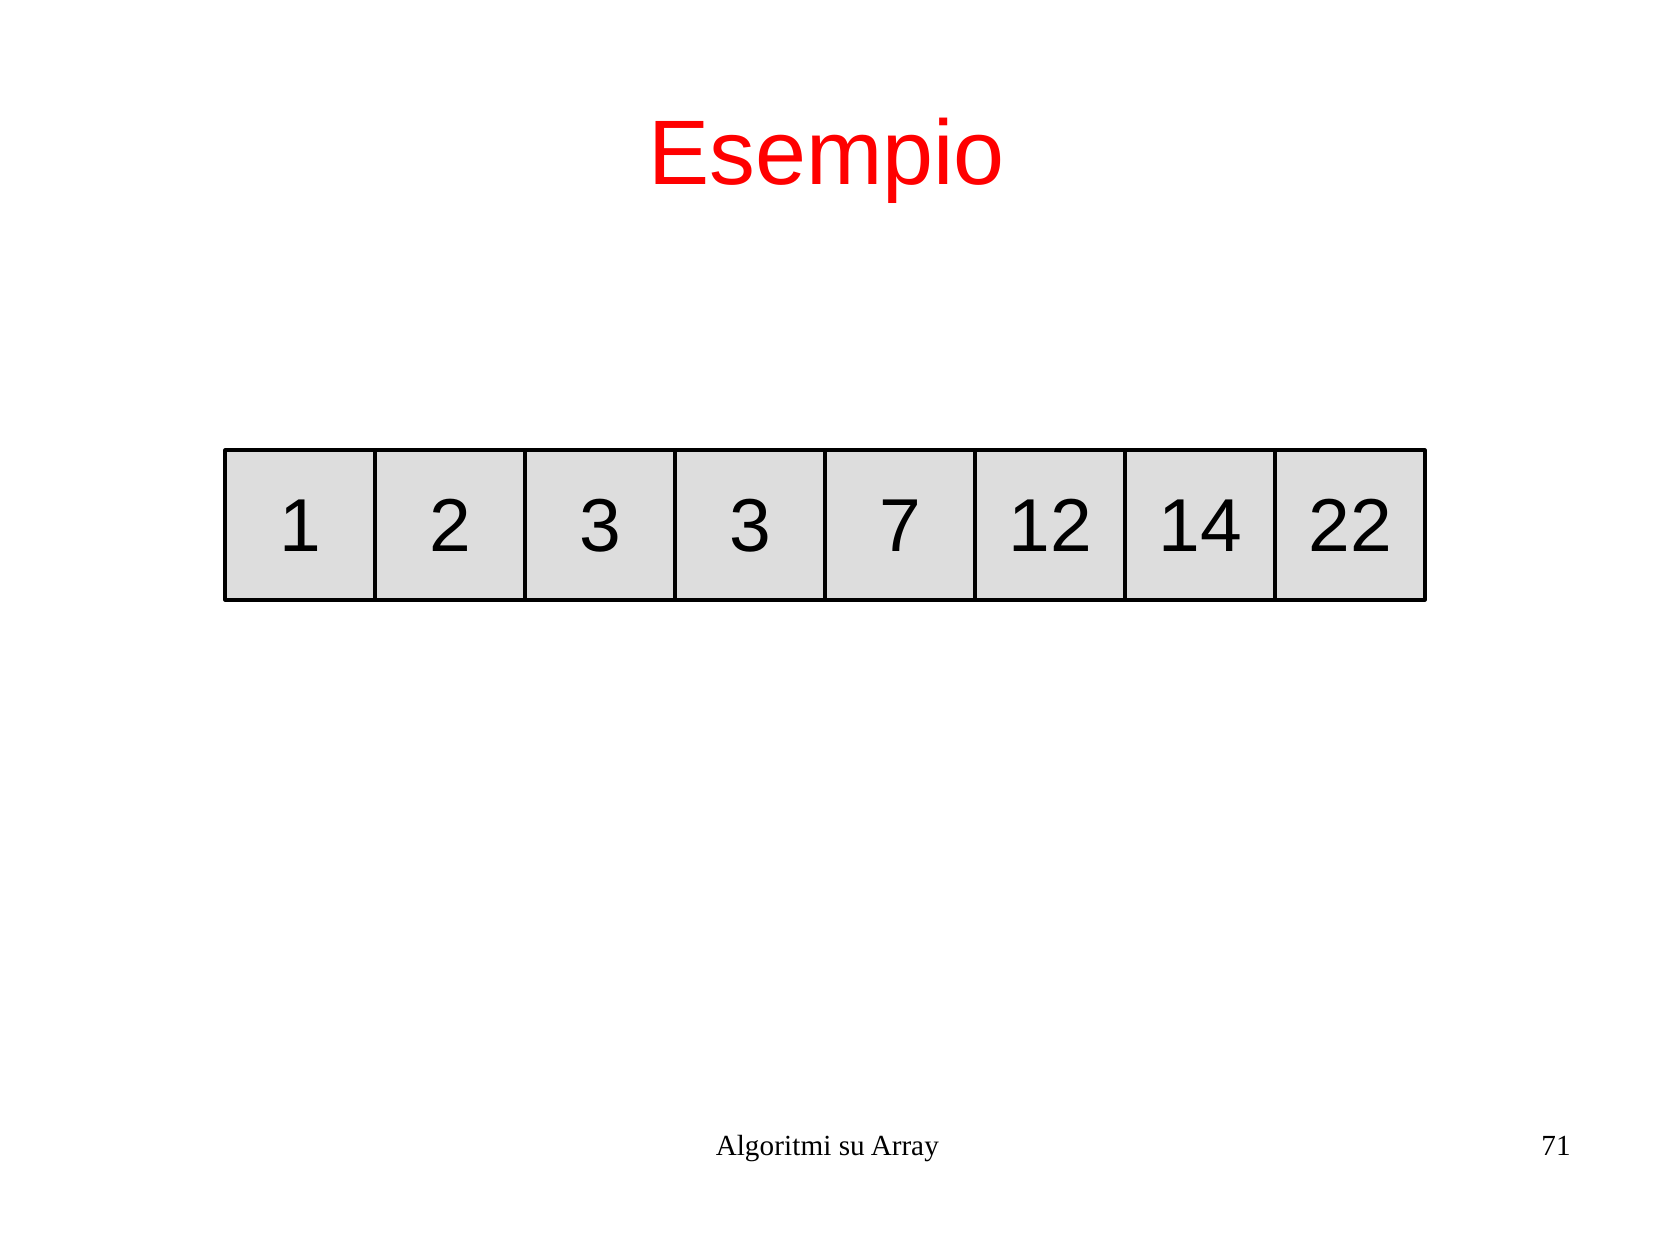

# Esempio
1
2
3
3
7
12
14
22
Algoritmi su Array
71